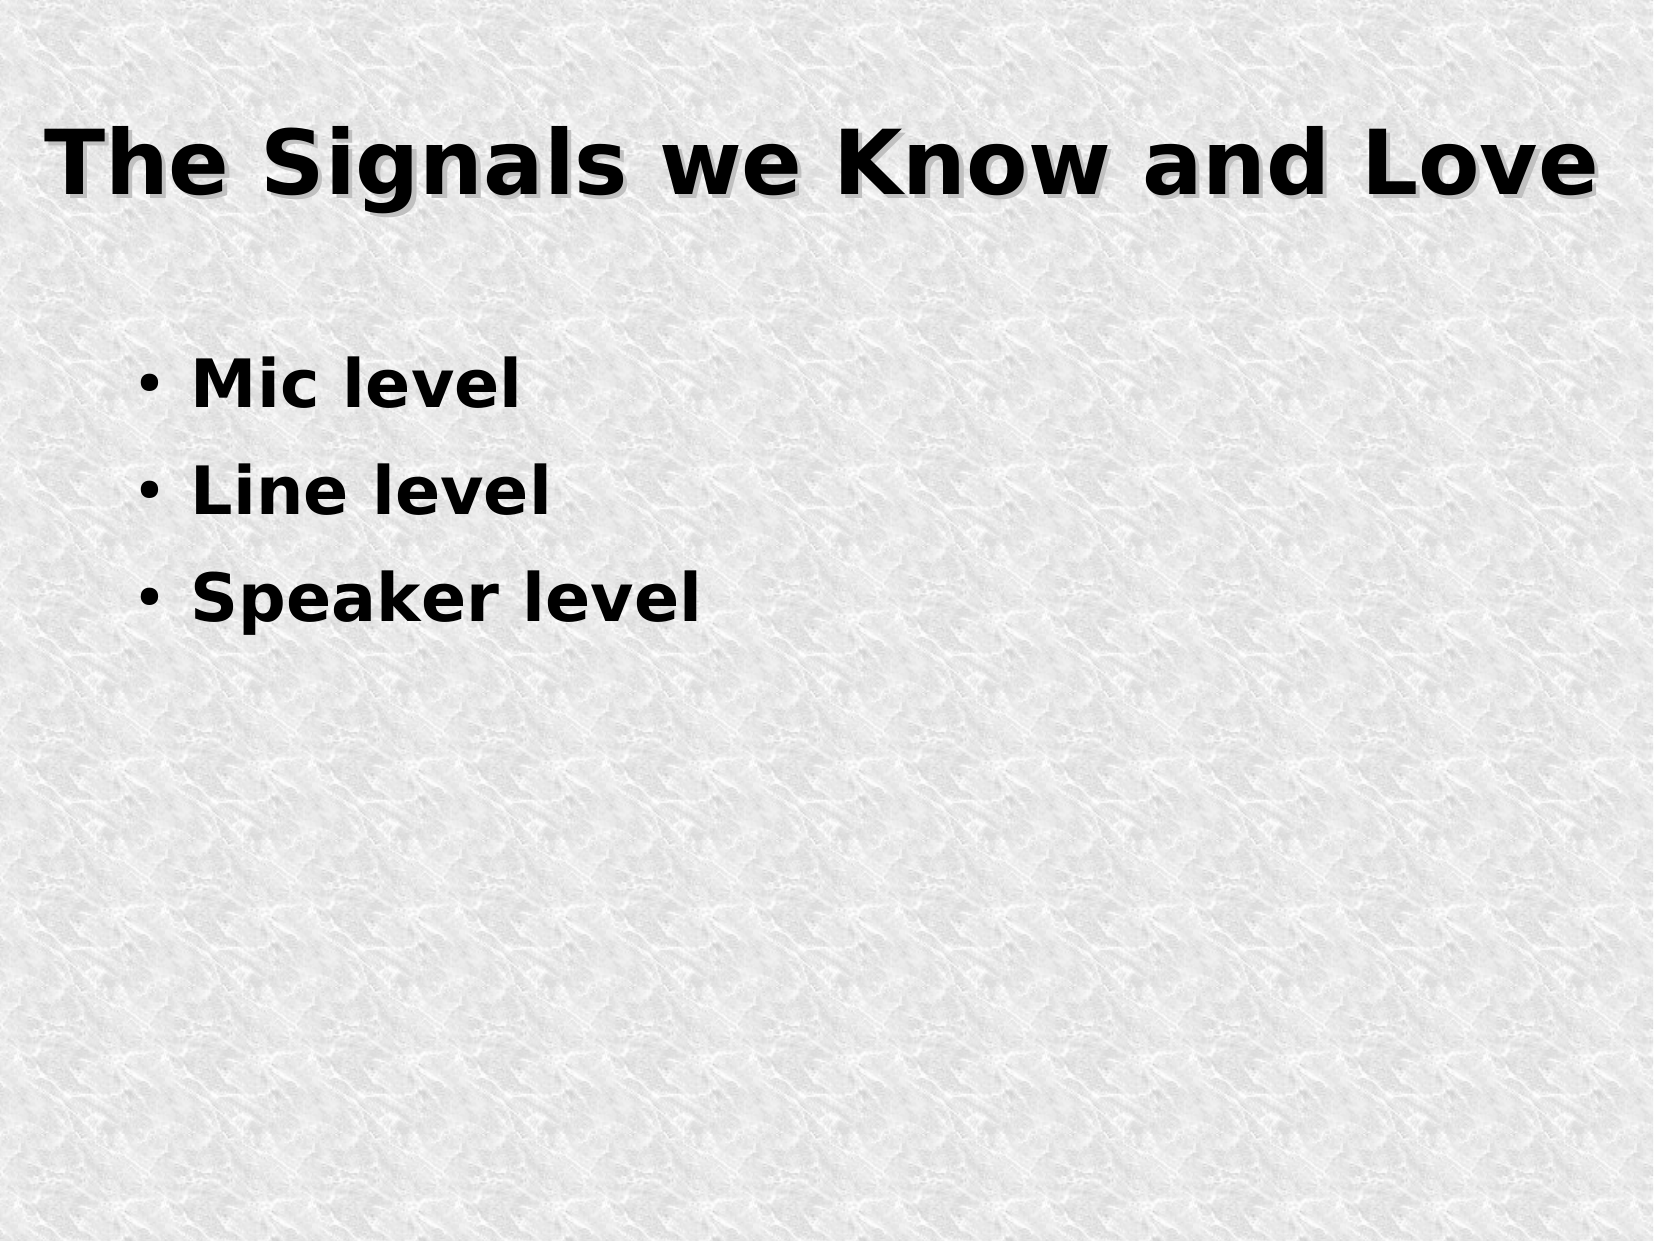

The Signals we Know and Love
# Mic level
Line level
Speaker level